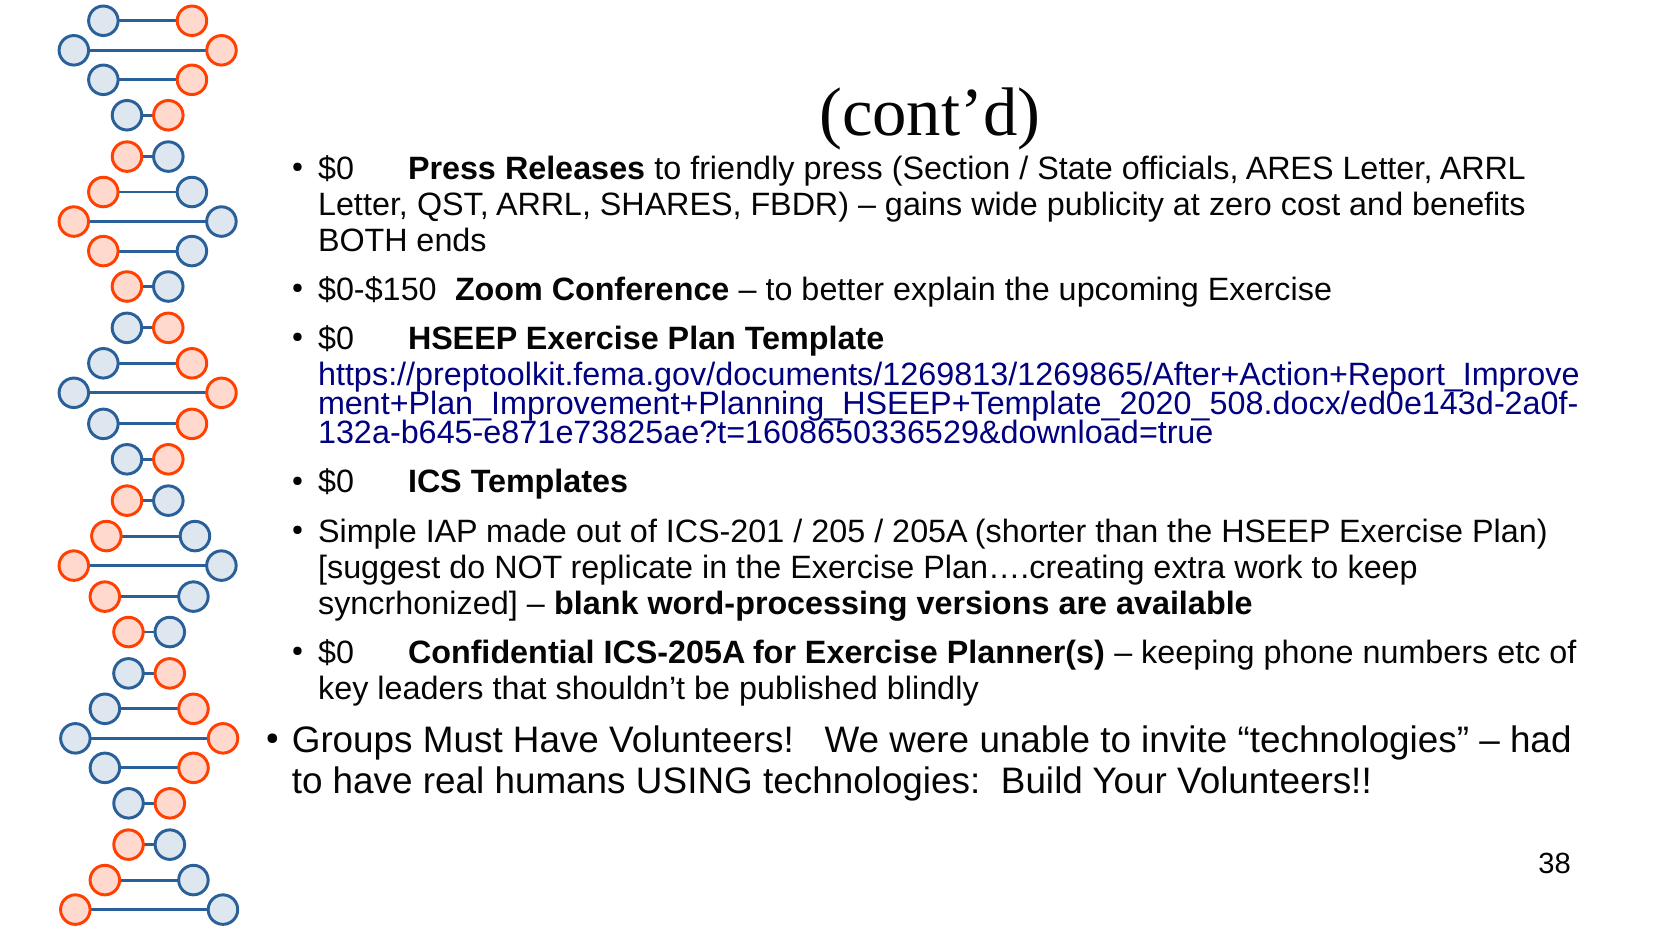

# (cont’d)
$0 Press Releases to friendly press (Section / State officials, ARES Letter, ARRL Letter, QST, ARRL, SHARES, FBDR) – gains wide publicity at zero cost and benefits BOTH ends
$0-$150 Zoom Conference – to better explain the upcoming Exercise
$0 HSEEP Exercise Plan Template https://preptoolkit.fema.gov/documents/1269813/1269865/After+Action+Report_Improvement+Plan_Improvement+Planning_HSEEP+Template_2020_508.docx/ed0e143d-2a0f-132a-b645-e871e73825ae?t=1608650336529&download=true
$0 ICS Templates
Simple IAP made out of ICS-201 / 205 / 205A (shorter than the HSEEP Exercise Plan) [suggest do NOT replicate in the Exercise Plan….creating extra work to keep syncrhonized] – blank word-processing versions are available
$0 Confidential ICS-205A for Exercise Planner(s) – keeping phone numbers etc of key leaders that shouldn’t be published blindly
Groups Must Have Volunteers! We were unable to invite “technologies” – had to have real humans USING technologies: Build Your Volunteers!!
38